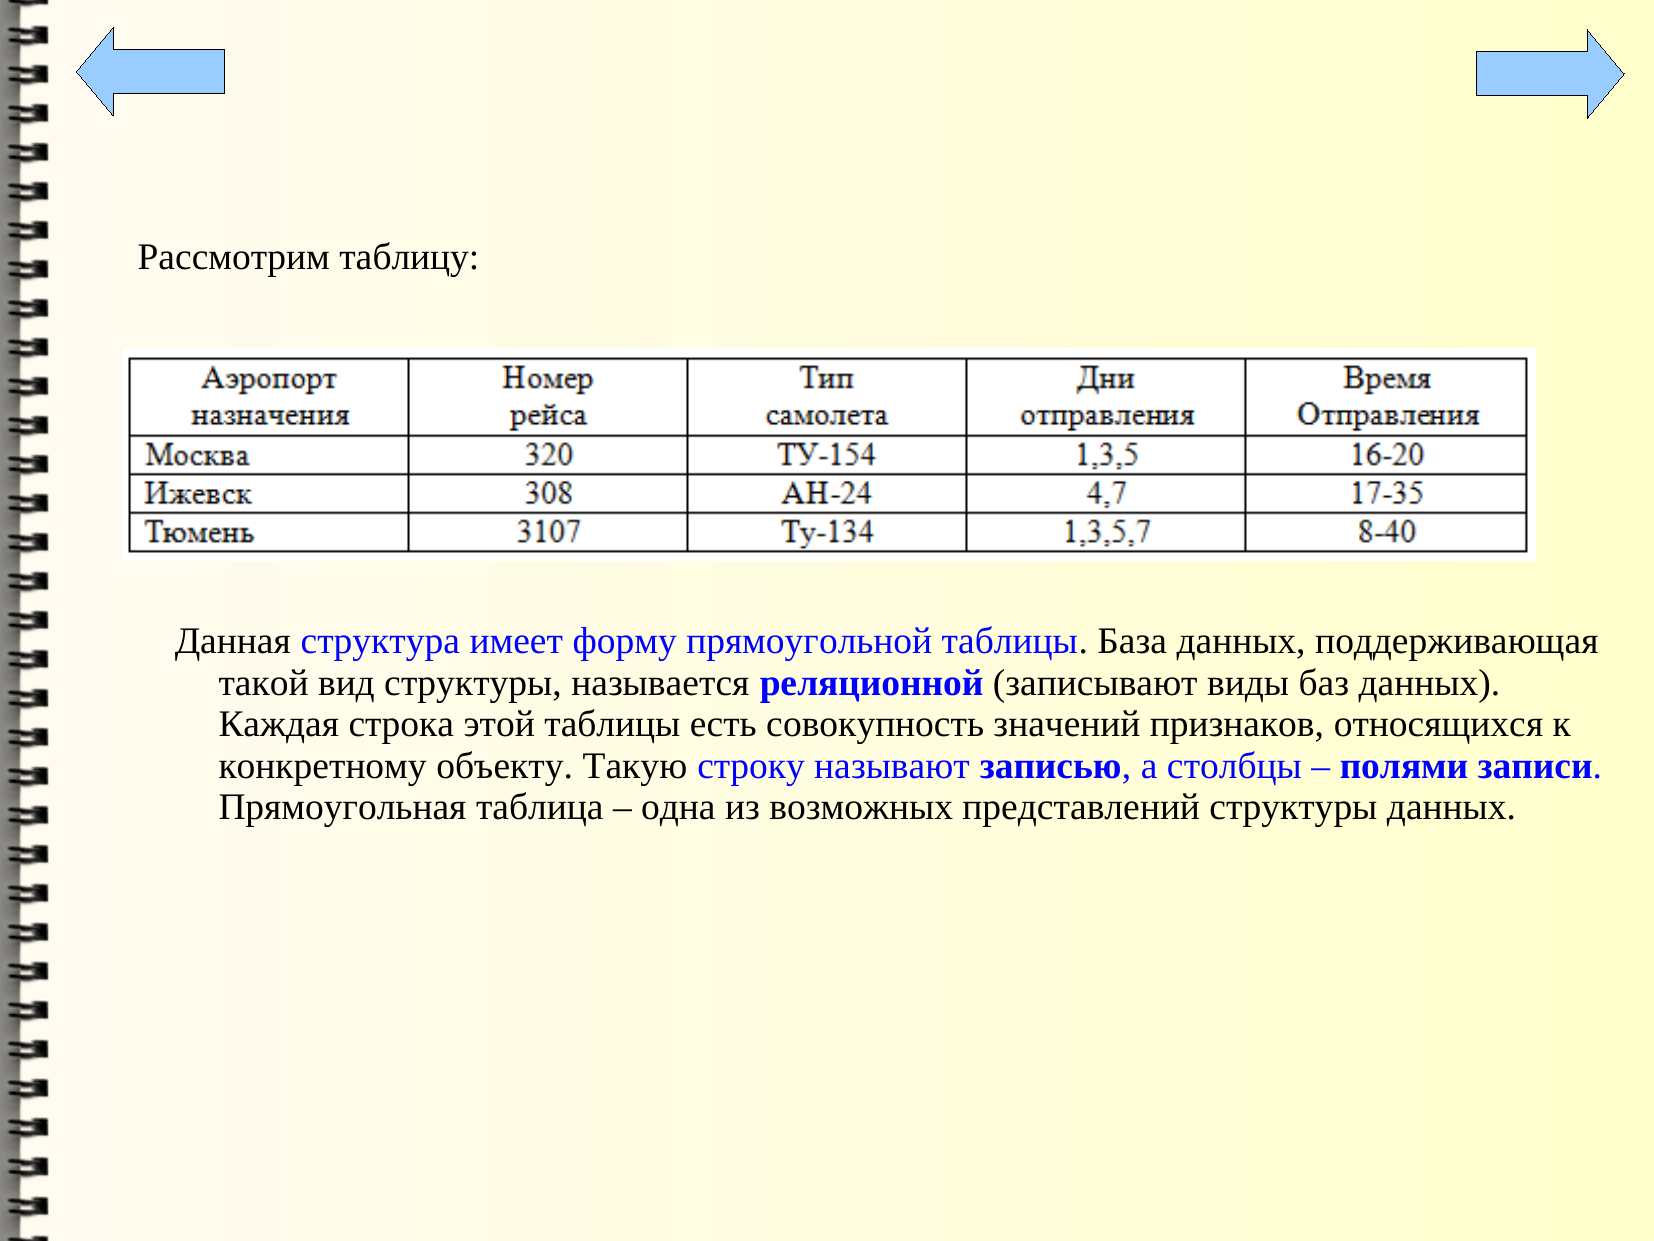

# Рассмотрим таблицу:
 Данная структура имеет форму прямоугольной таблицы. База данных, поддерживающая такой вид структуры, называется реляционной (записывают виды баз данных). Каждая строка этой таблицы есть совокупность значений признаков, относящихся к конкретному объекту. Такую строку называют записью, а столбцы – полями записи.
Прямоугольная таблица – одна из возможных представлений структуры данных.